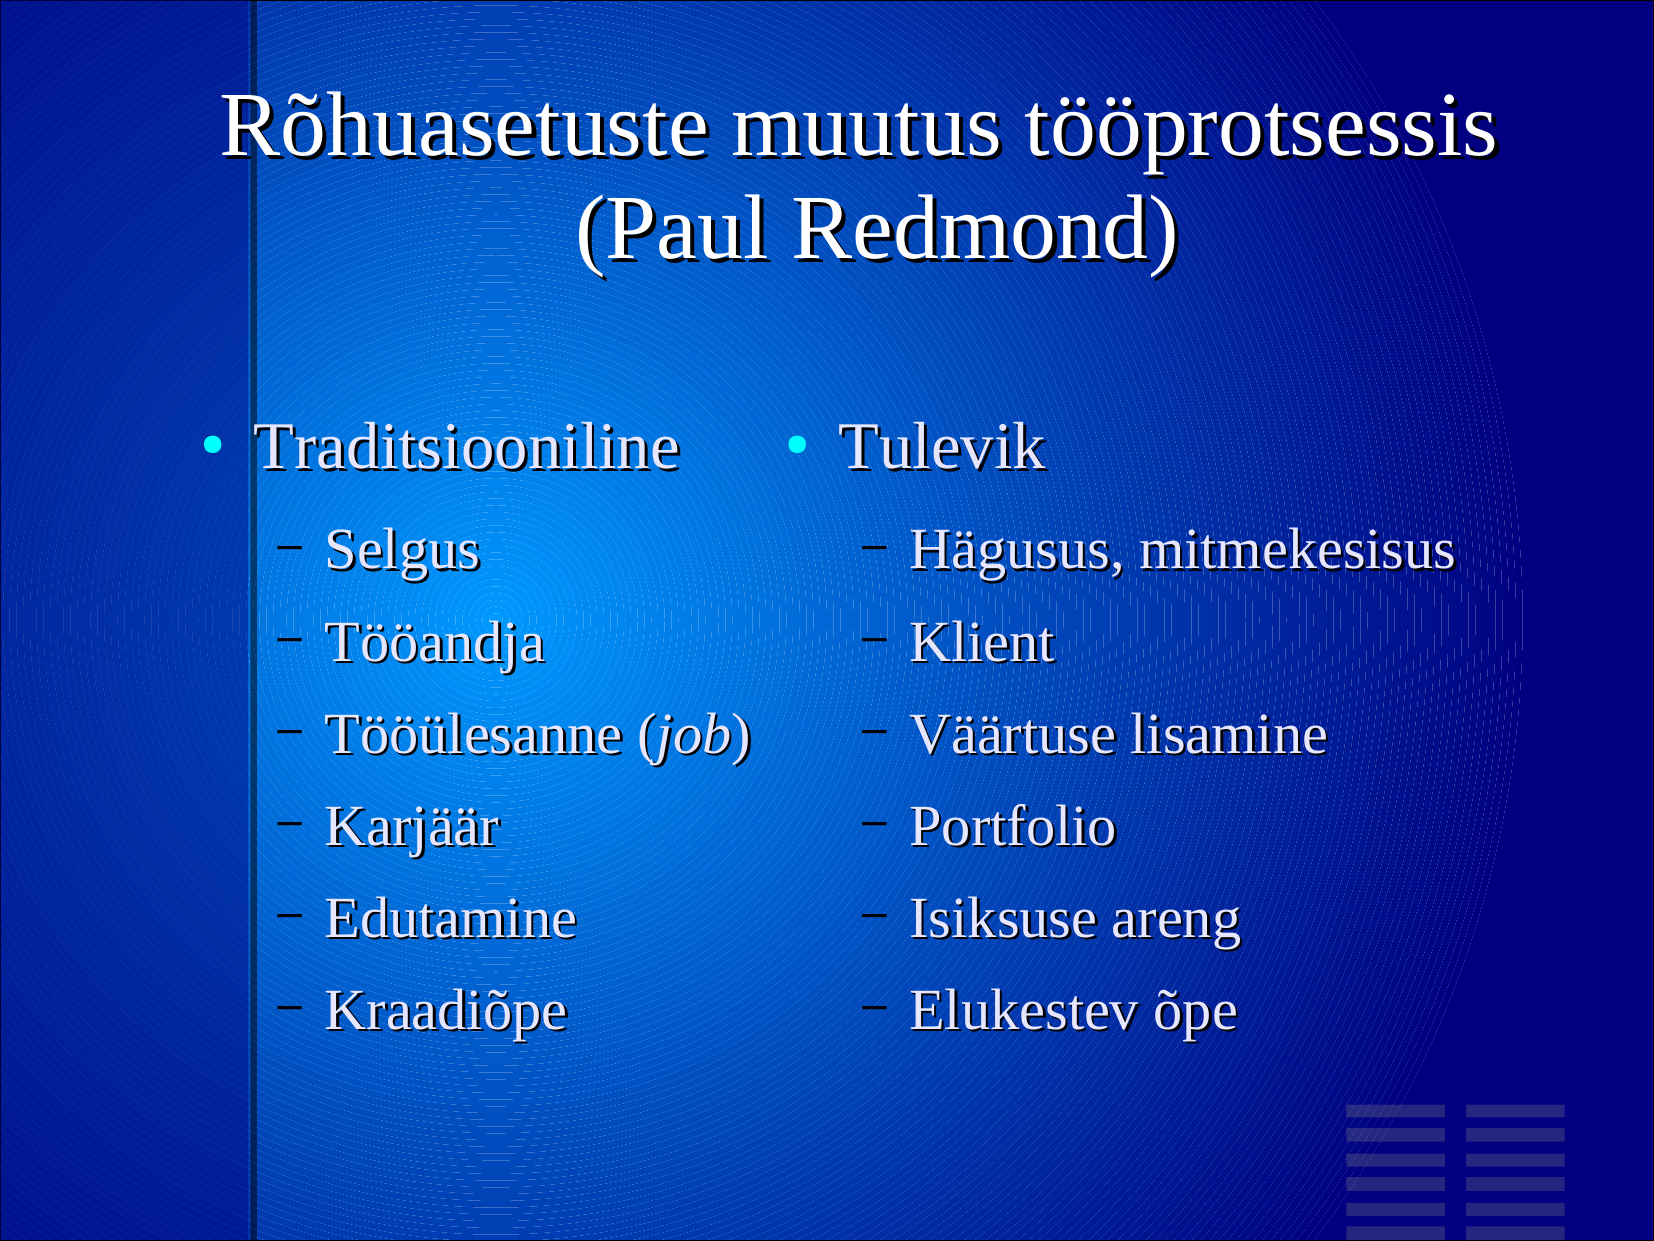

# Rõhuasetuste muutus tööprotsessis (Paul Redmond)
Traditsiooniline
Selgus
Tööandja
Tööülesanne (job)
Karjäär
Edutamine
Kraadiõpe
Tulevik
Hägusus, mitmekesisus
Klient
Väärtuse lisamine
Portfolio
Isiksuse areng
Elukestev õpe